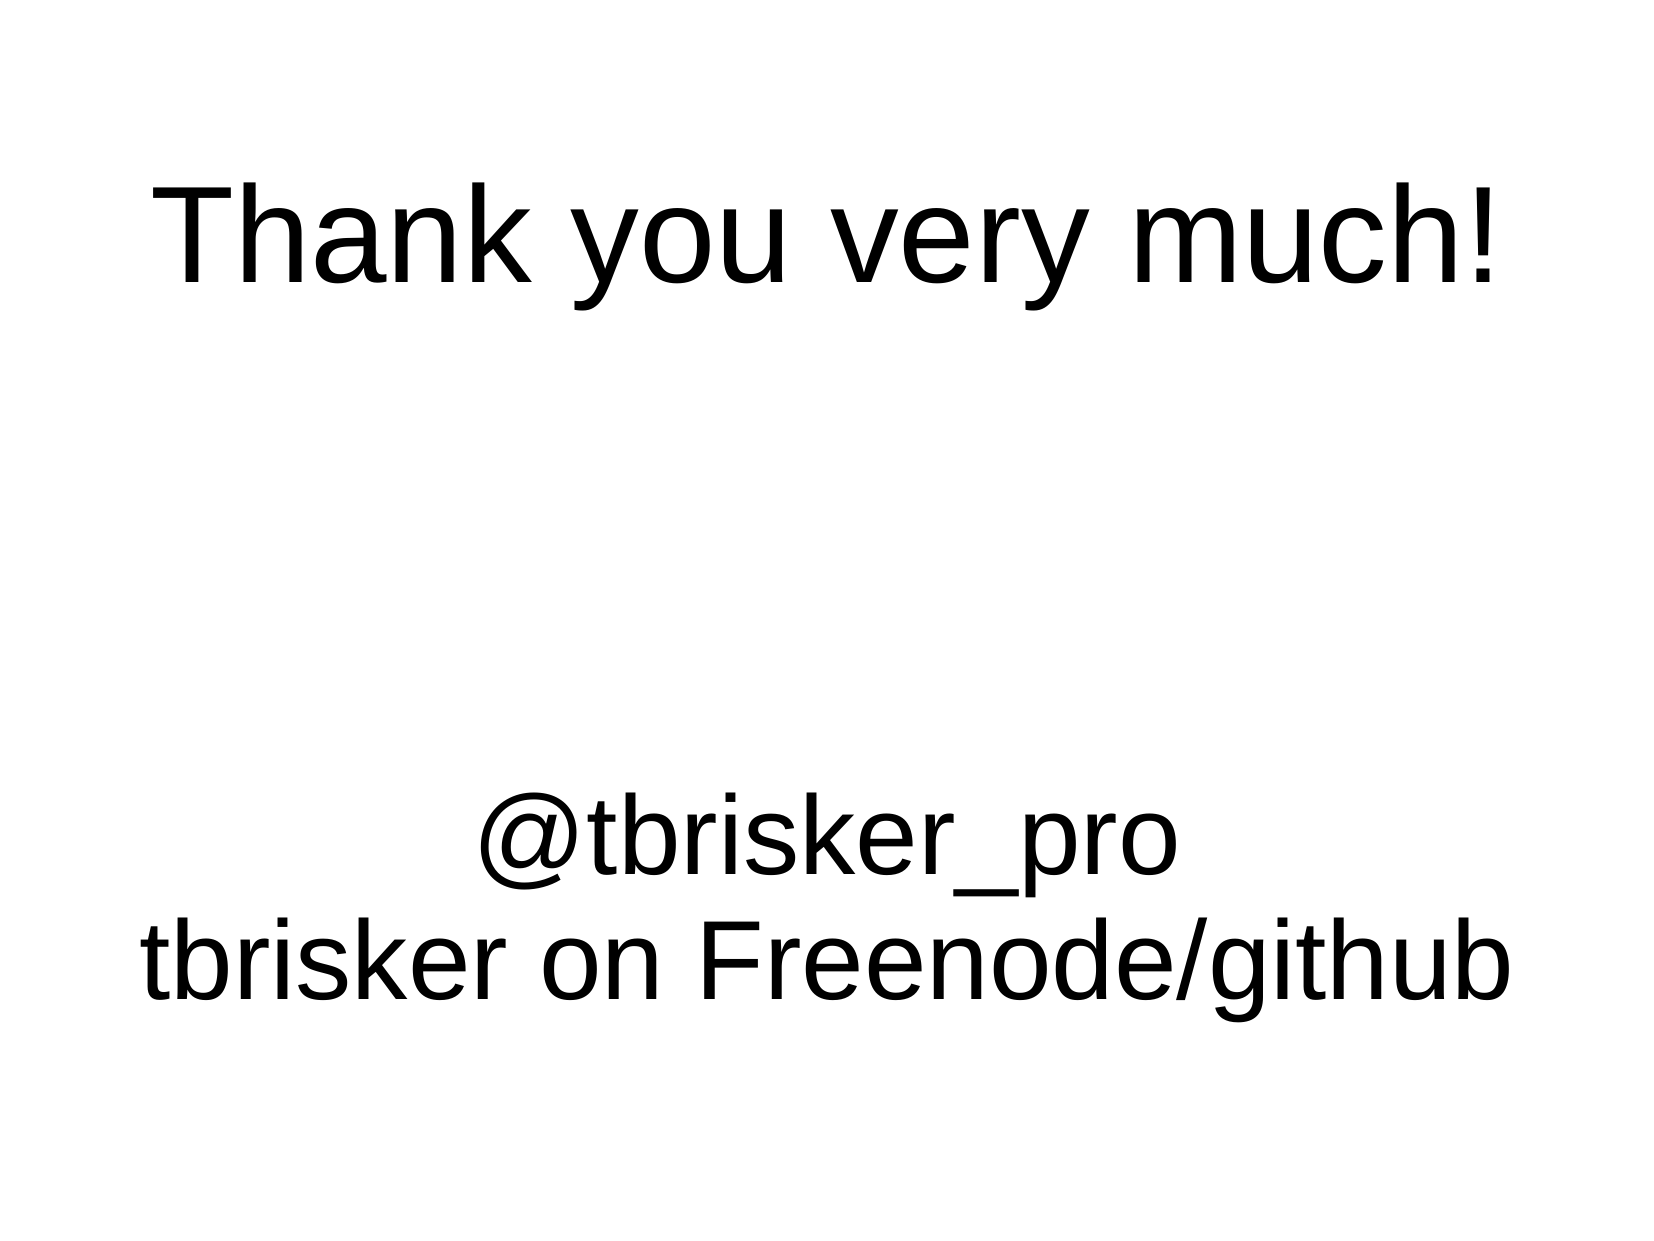

Thank you very much!
@tbrisker_pro
tbrisker on Freenode/github